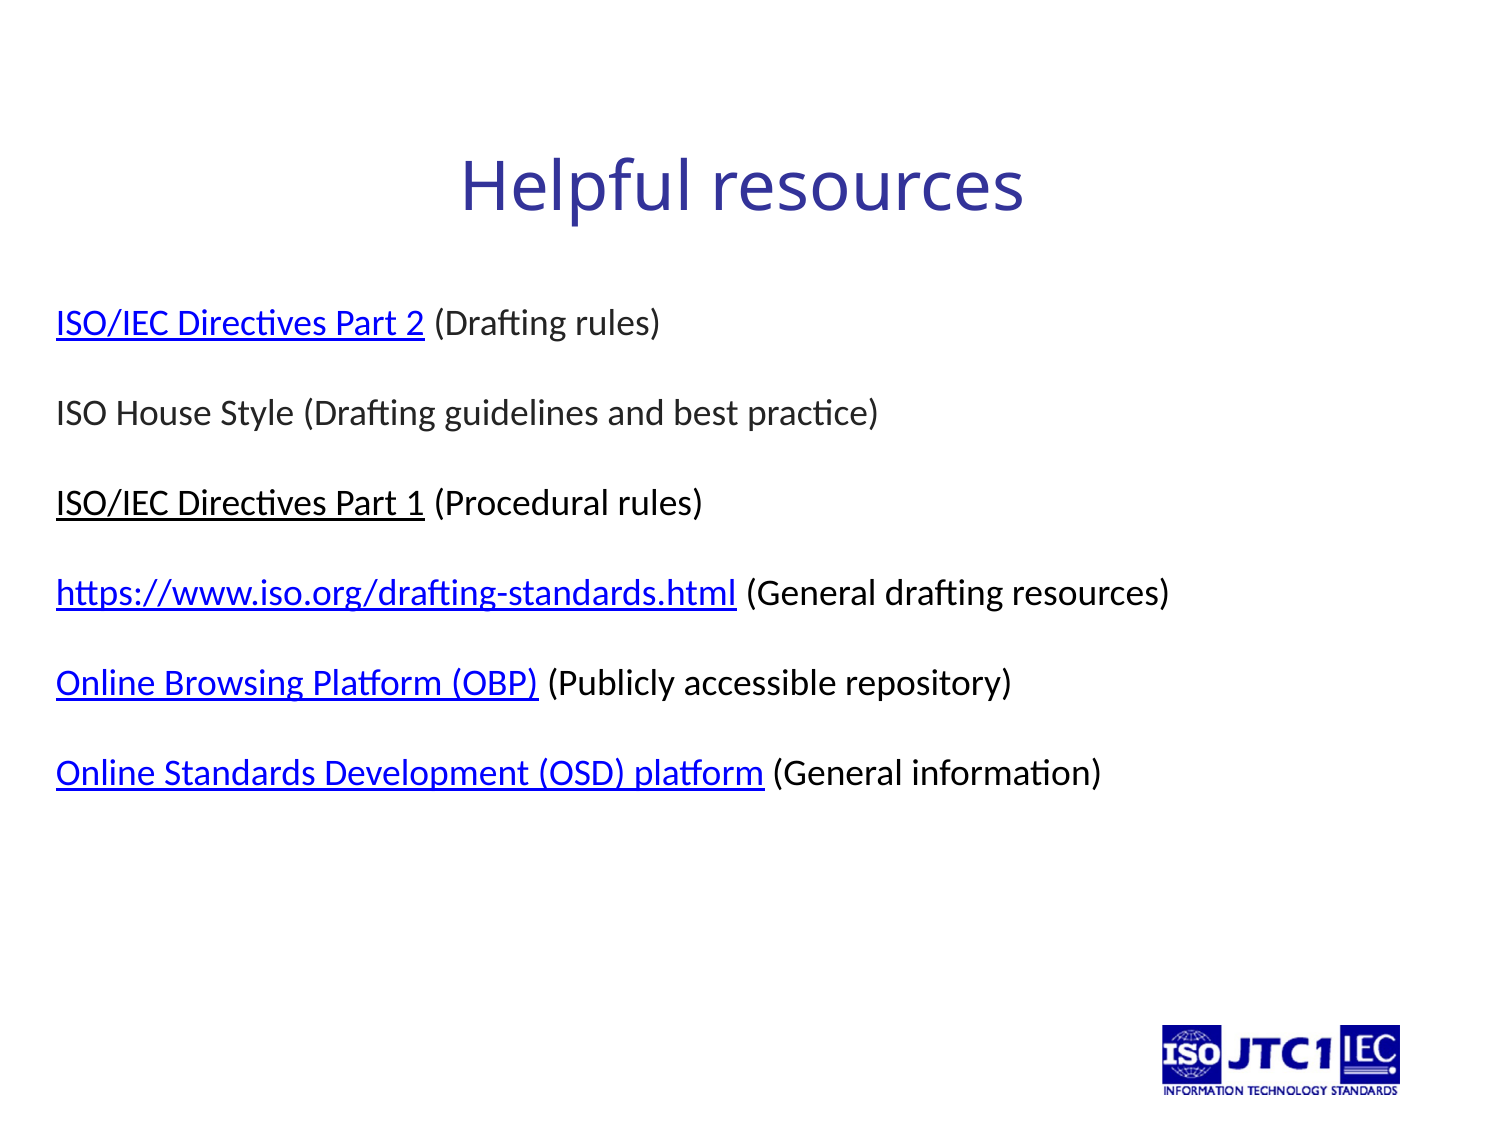

# Helpful resources
ISO/IEC Directives Part 2 (Drafting rules)
ISO House Style (Drafting guidelines and best practice)
ISO/IEC Directives Part 1 (Procedural rules)
https://www.iso.org/drafting-standards.html (General drafting resources)
Online Browsing Platform (OBP) (Publicly accessible repository)
Online Standards Development (OSD) platform (General information)